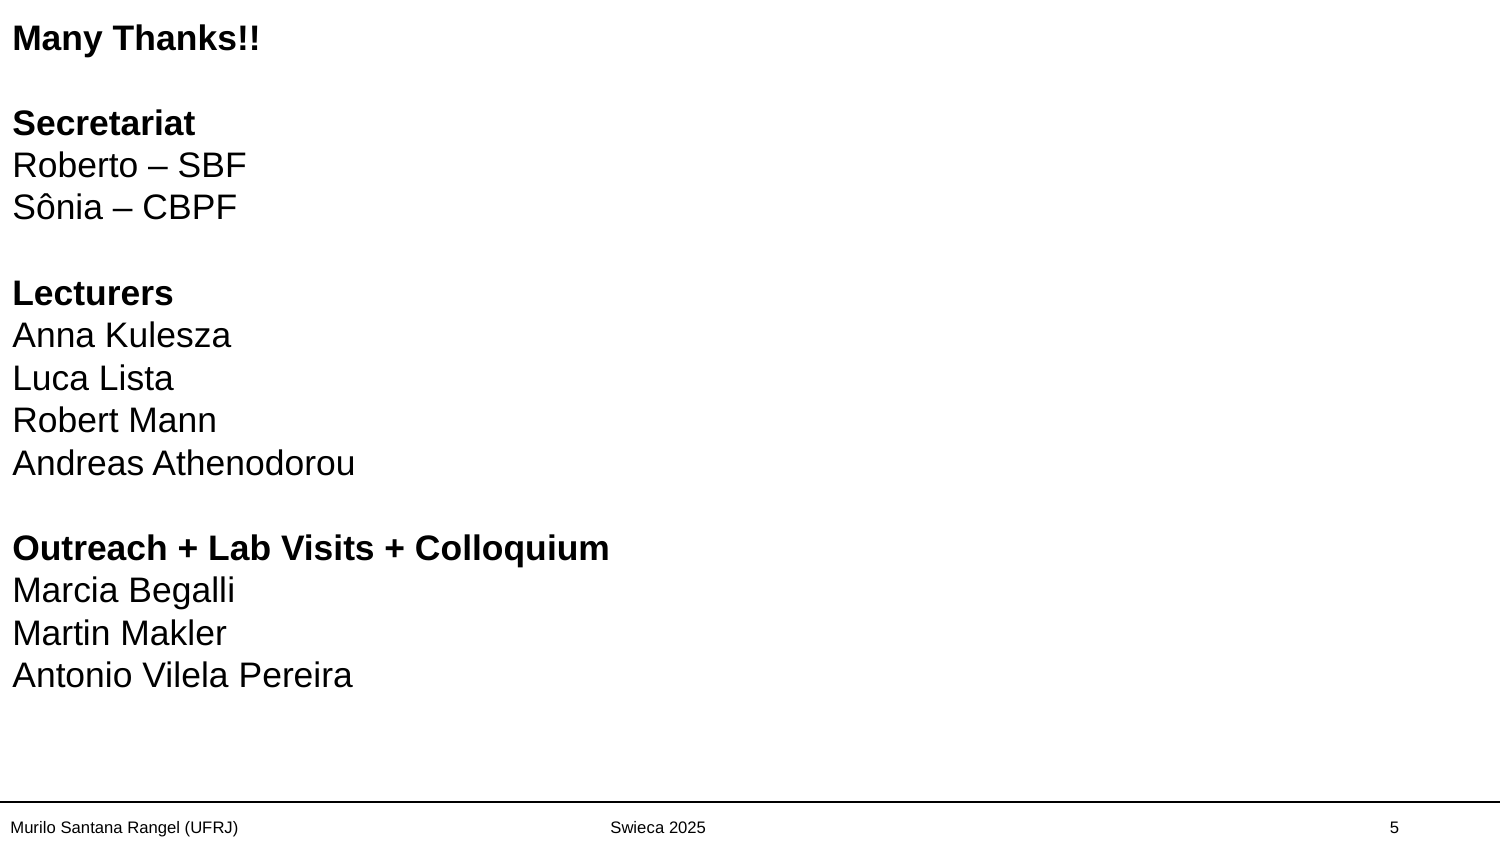

Many Thanks!!
Secretariat
Roberto – SBF
Sônia – CBPF
Lecturers
Anna Kulesza
Luca Lista
Robert Mann
Andreas Athenodorou
Outreach + Lab Visits + Colloquium
Marcia Begalli
Martin Makler
Antonio Vilela Pereira